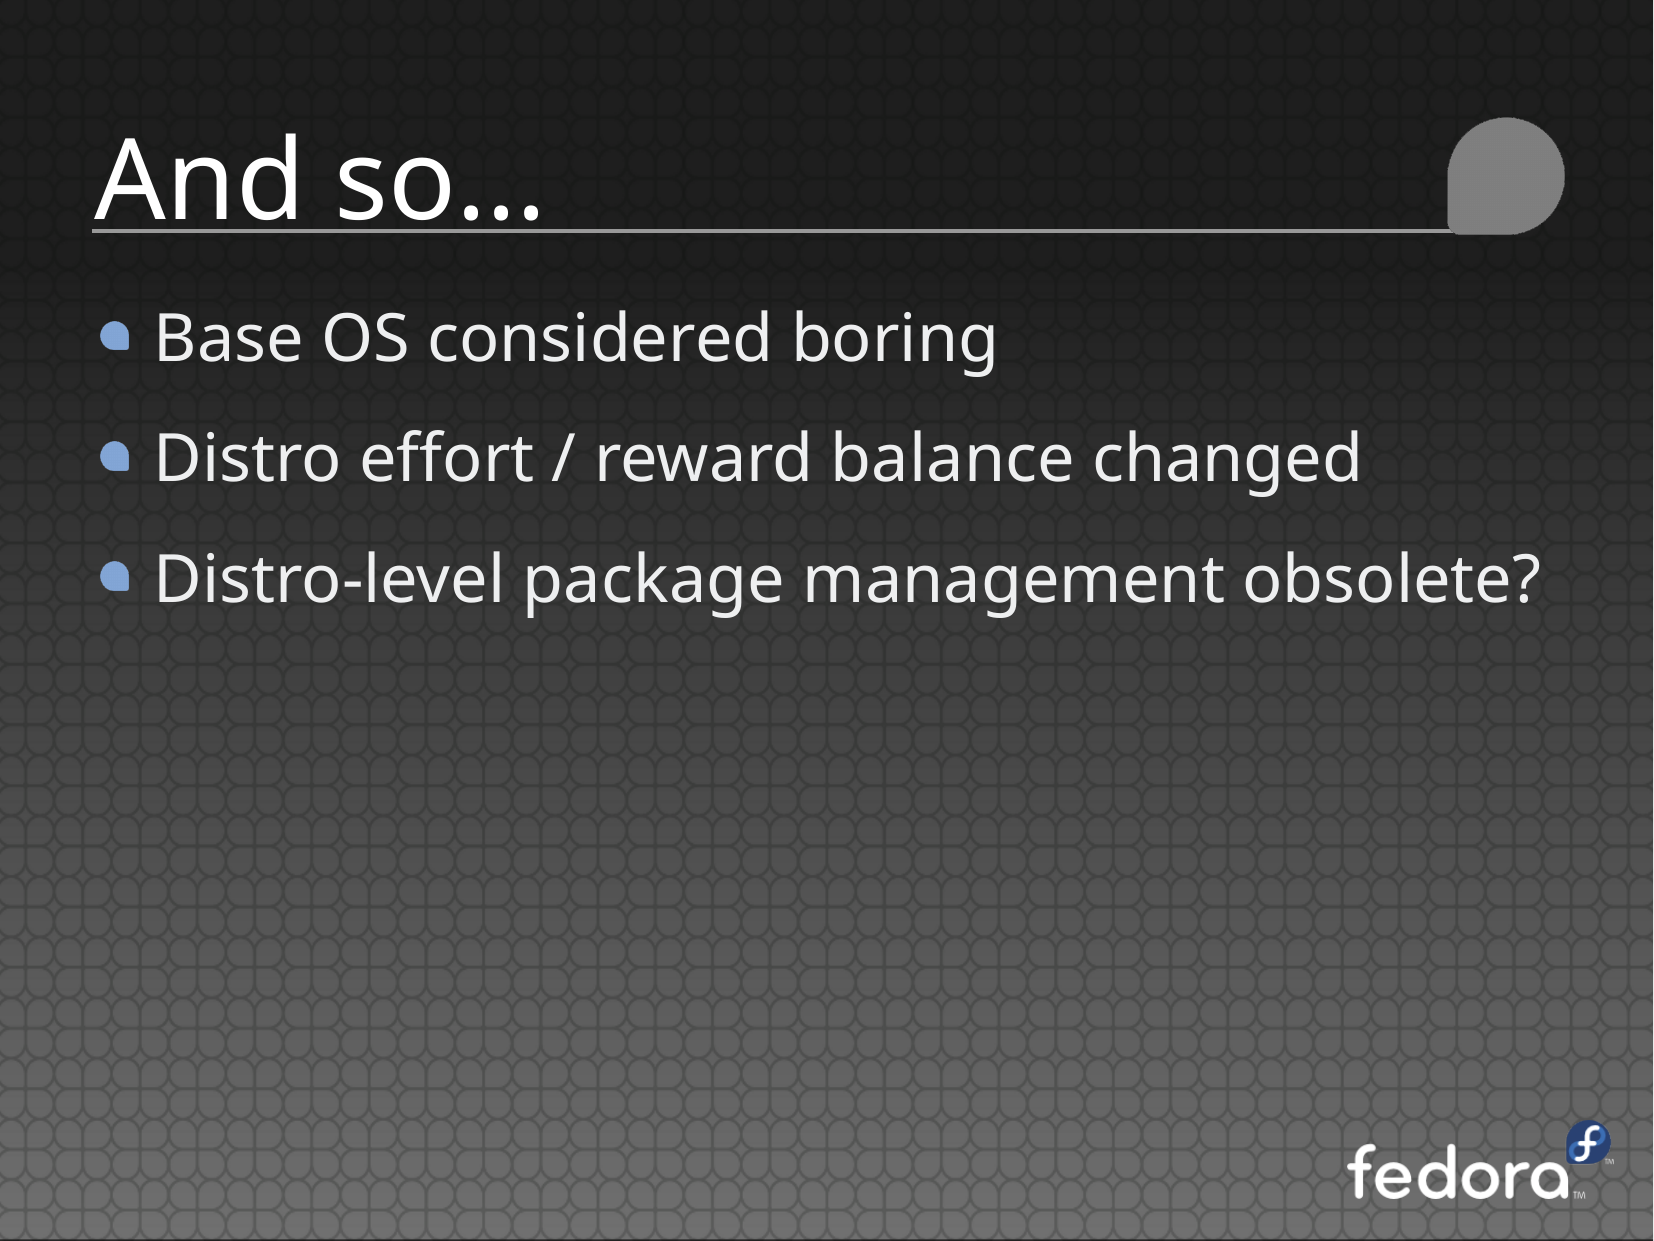

And so...
# Base OS considered boring
Distro effort / reward balance changed
Distro-level package management obsolete?